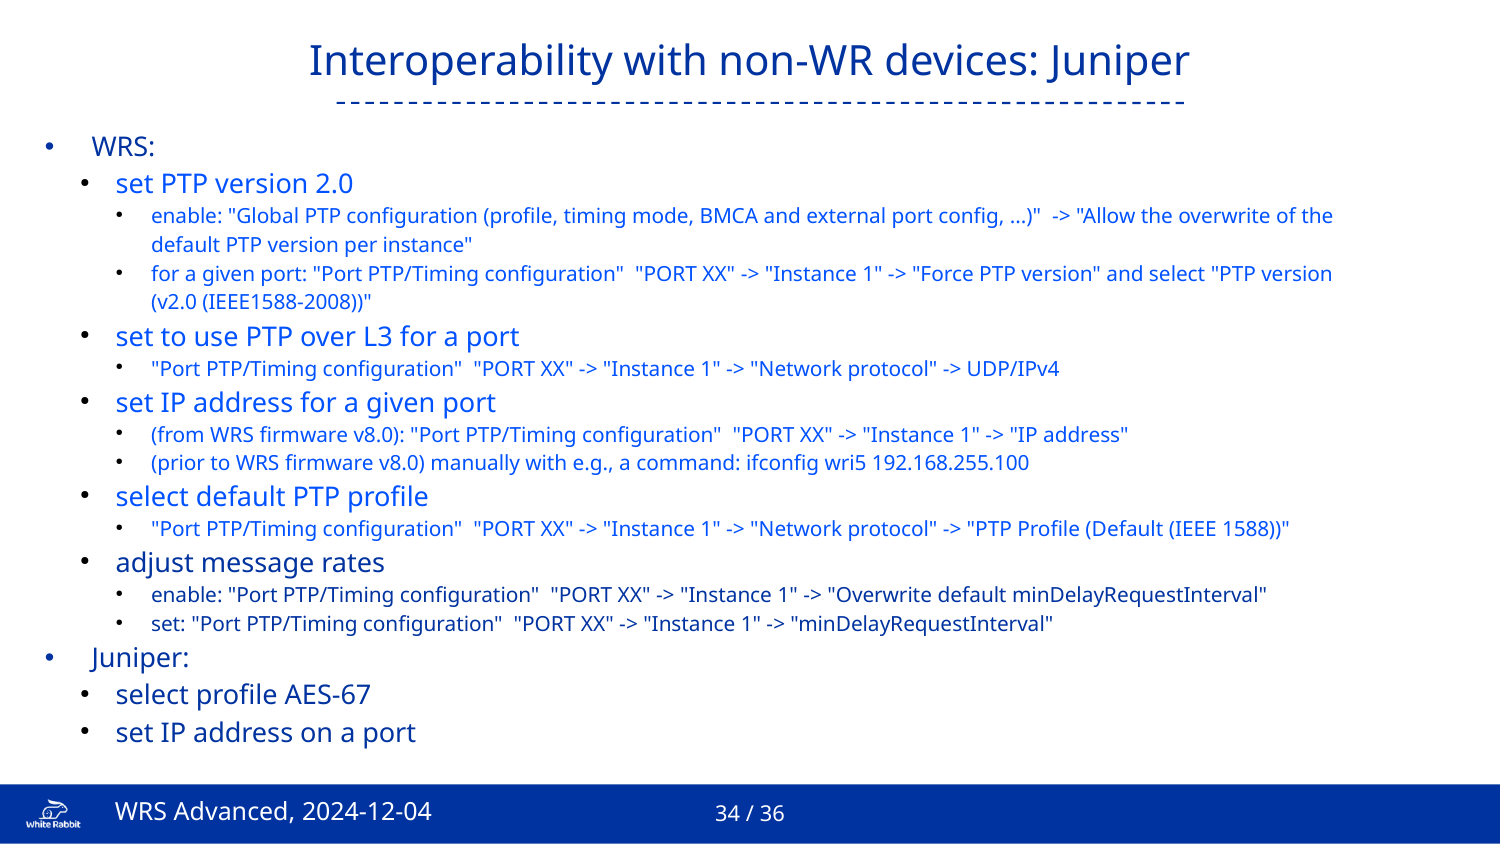

# Interoperability with non-WR devices: Juniper
WRS:
set PTP version 2.0
enable: "Global PTP configuration (profile, timing mode, BMCA and external port config, ...)" -> "Allow the overwrite of the default PTP version per instance"
for a given port: "Port PTP/Timing configuration" "PORT XX" -> "Instance 1" -> "Force PTP version" and select "PTP version (v2.0 (IEEE1588-2008))"
set to use PTP over L3 for a port
"Port PTP/Timing configuration" "PORT XX" -> "Instance 1" -> "Network protocol" -> UDP/IPv4
set IP address for a given port
(from WRS firmware v8.0): "Port PTP/Timing configuration" "PORT XX" -> "Instance 1" -> "IP address"
(prior to WRS firmware v8.0) manually with e.g., a command: ifconfig wri5 192.168.255.100
select default PTP profile
"Port PTP/Timing configuration" "PORT XX" -> "Instance 1" -> "Network protocol" -> "PTP Profile (Default (IEEE 1588))"
adjust message rates
enable: "Port PTP/Timing configuration" "PORT XX" -> "Instance 1" -> "Overwrite default minDelayRequestInterval"
set: "Port PTP/Timing configuration" "PORT XX" -> "Instance 1" -> "minDelayRequestInterval"
Juniper:
select profile AES-67
set IP address on a port
WRS Advanced, 2024-12-04